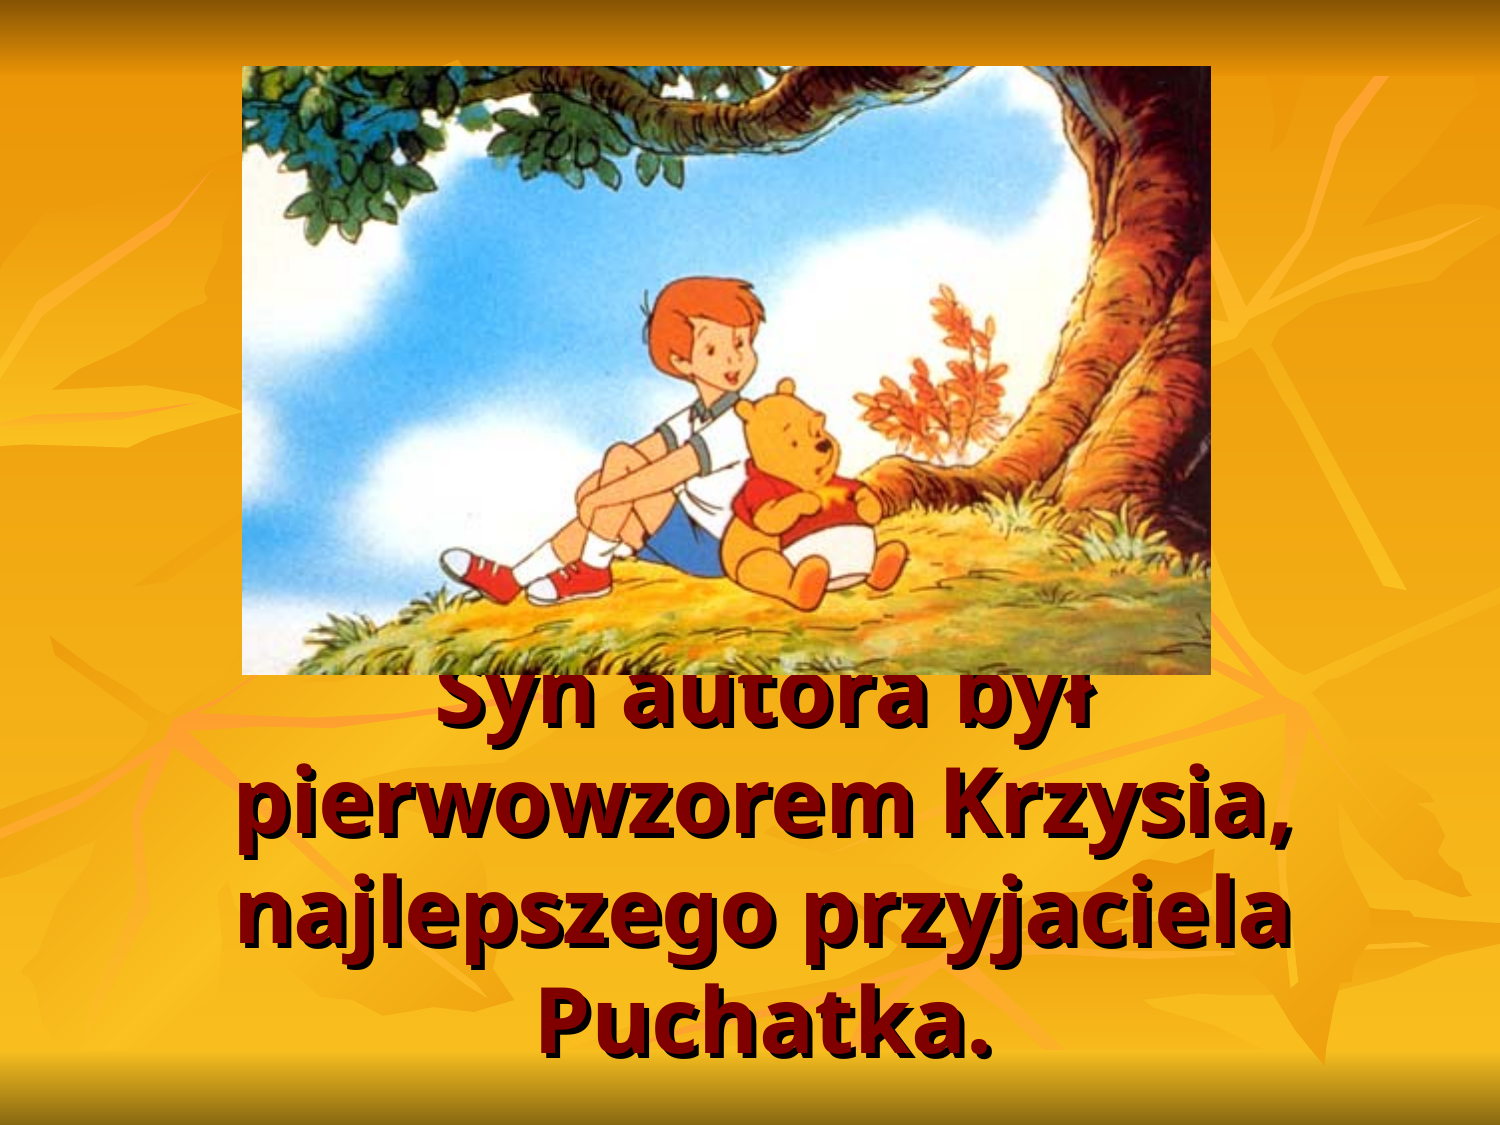

# Syn autora był pierwowzorem Krzysia, najlepszego przyjaciela Puchatka.